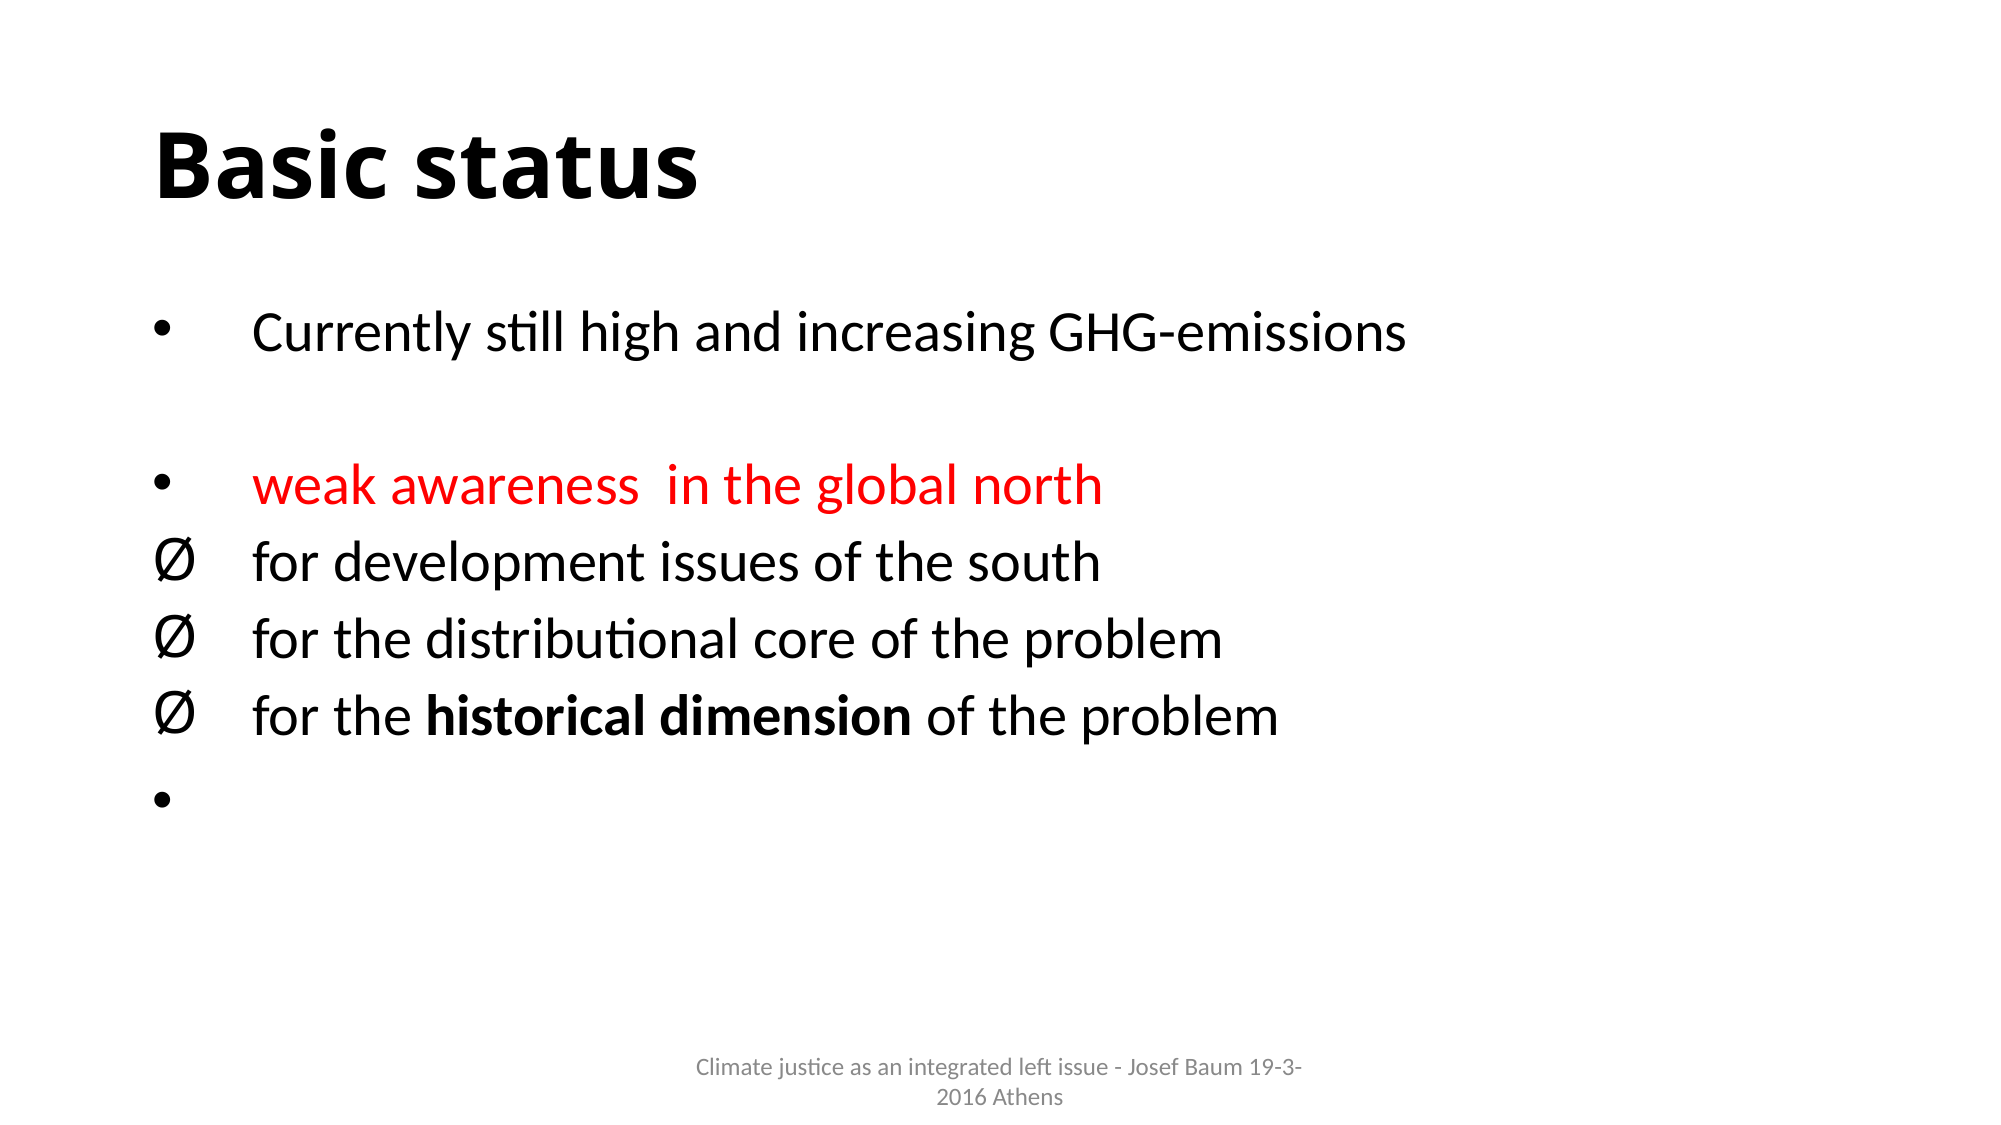

# Basic status
Currently still high and increasing GHG-emissions
weak awareness in the global north
for development issues of the south
for the distributional core of the problem
for the historical dimension of the problem
Climate justice as an integrated left issue - Josef Baum 19-3-2016 Athens